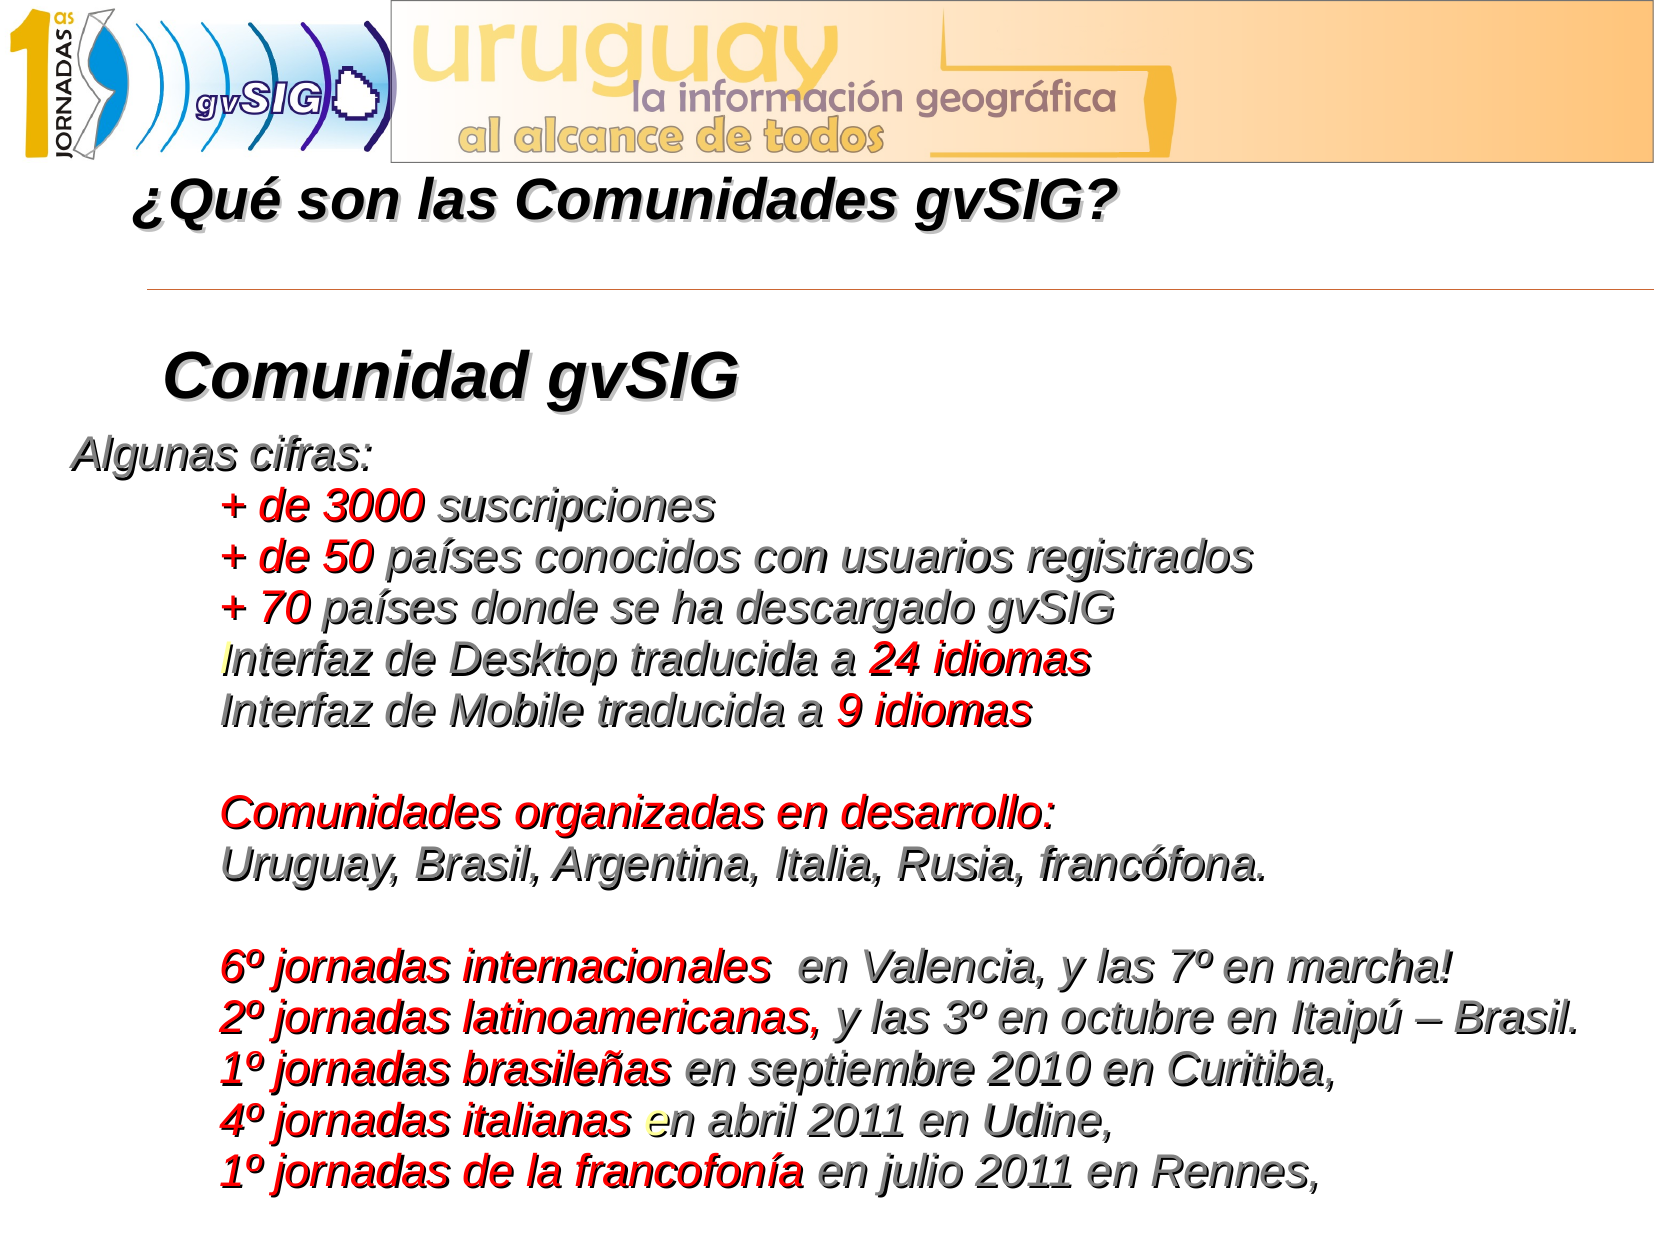

¿Qué son las Comunidades gvSIG?
Comunidad gvSIG
Algunas cifras:
		+ de 3000 suscripciones
		+ de 50 países conocidos con usuarios registrados
		+ 70 países donde se ha descargado gvSIG
		Interfaz de Desktop traducida a 24 idiomas
		Interfaz de Mobile traducida a 9 idiomas
		Comunidades organizadas en desarrollo:
		Uruguay, Brasil, Argentina, Italia, Rusia, francófona.
		6º jornadas internacionales en Valencia, y las 7º en marcha!
		2º jornadas latinoamericanas, y las 3º en octubre en Itaipú – Brasil.
		1º jornadas brasileñas en septiembre 2010 en Curitiba,
		4º jornadas italianas en abril 2011 en Udine,
		1º jornadas de la francofonía en julio 2011 en Rennes,